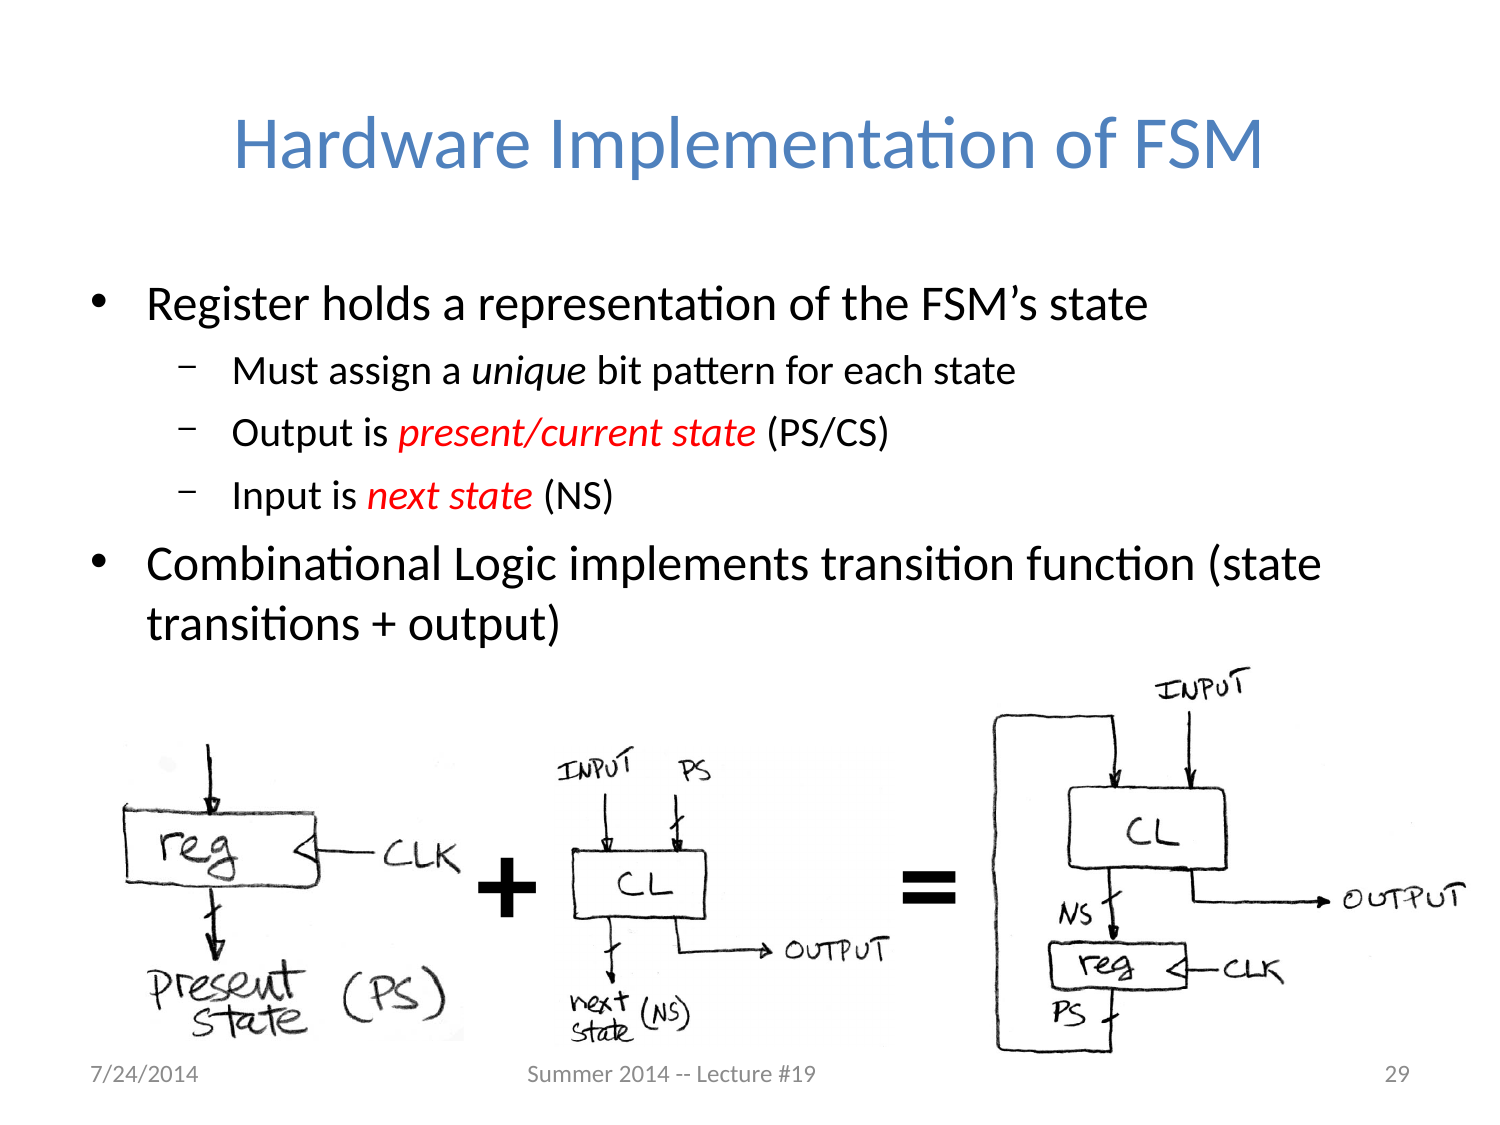

# Hardware Implementation of FSM
Register holds a representation of the FSM’s state
Must assign a unique bit pattern for each state
Output is present/current state (PS/CS)
Input is next state (NS)
Combinational Logic implements transition function (state transitions + output)
=
+
7/24/2014
Summer 2014 -- Lecture #19